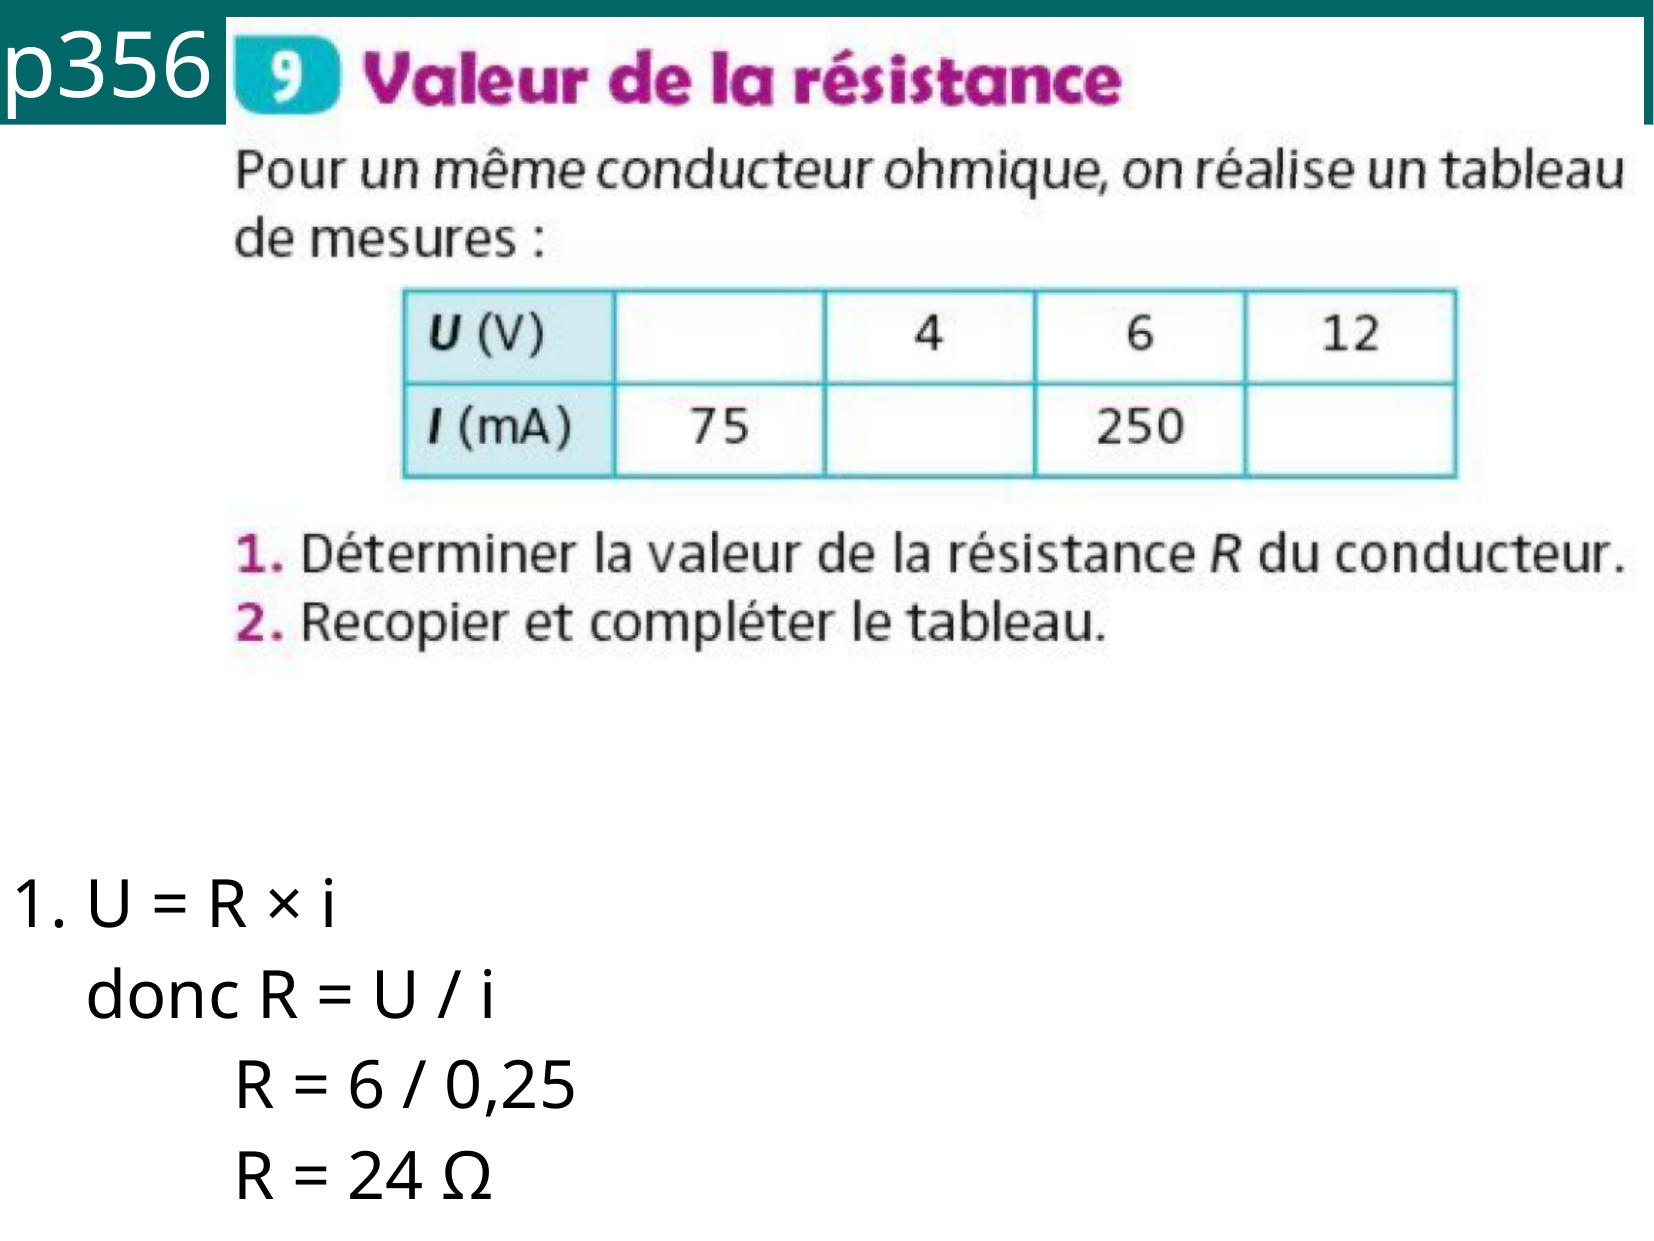

# p356
1. U = R × i
	donc R = U / i
			R = 6 / 0,25
			R = 24 Ω
2.